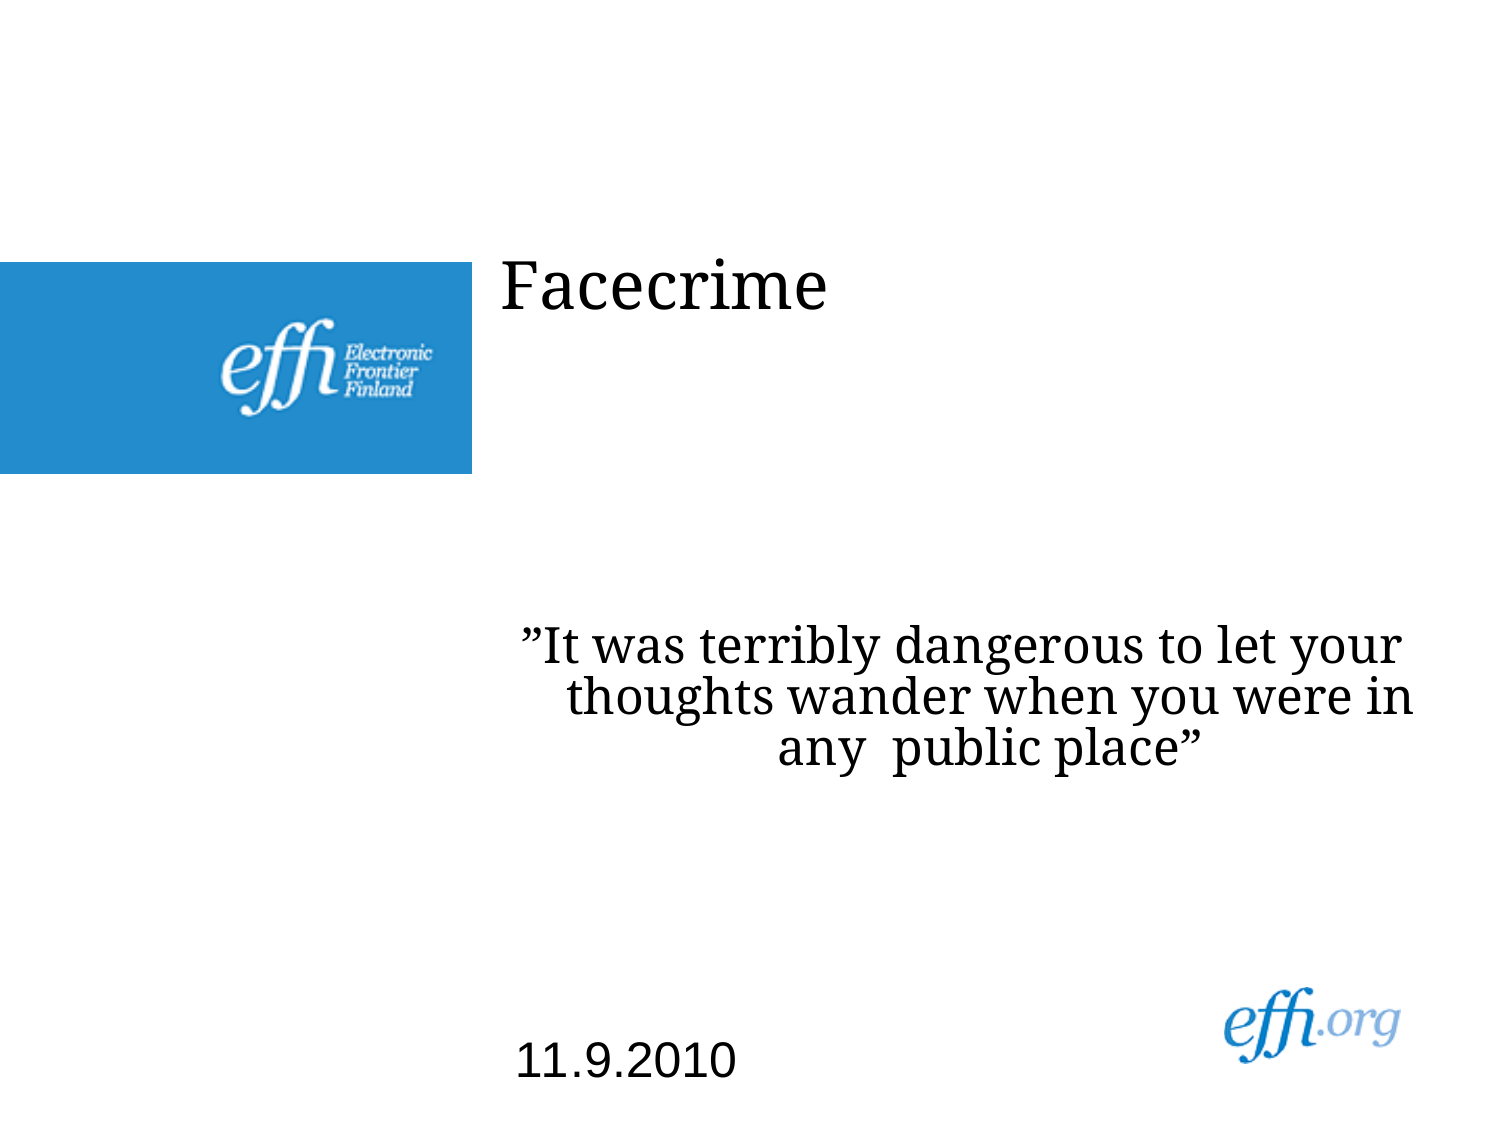

# Facecrime
”It was terribly dangerous to let your thoughts wander when you were in any public place”